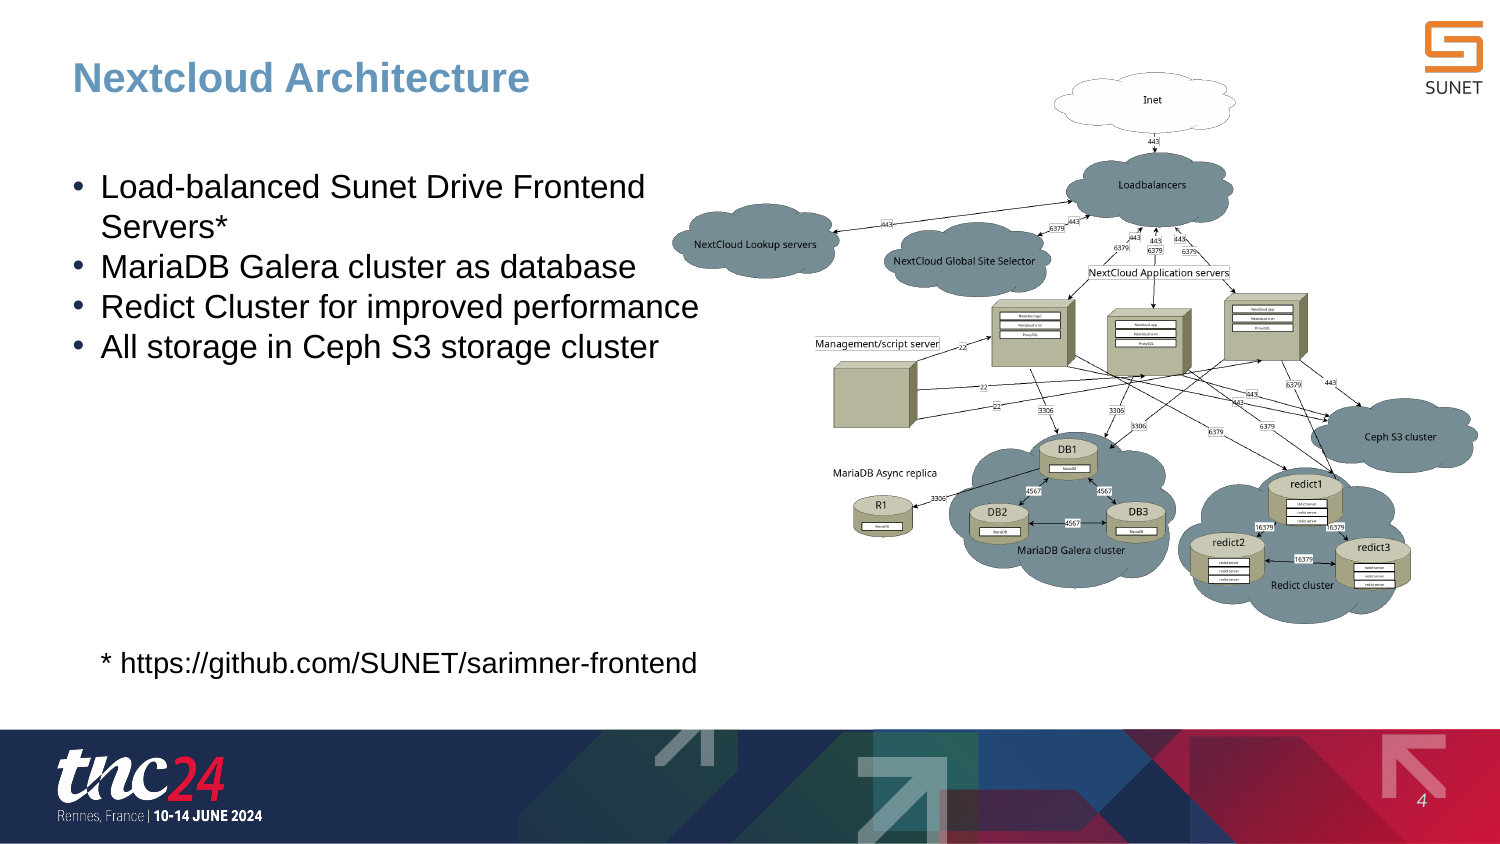

Nextcloud Architecture
# Load-balanced Sunet Drive Frontend Servers*
MariaDB Galera cluster as database
Redict Cluster for improved performance
All storage in Ceph S3 storage cluster
* https://github.com/SUNET/sarimner-frontend
4